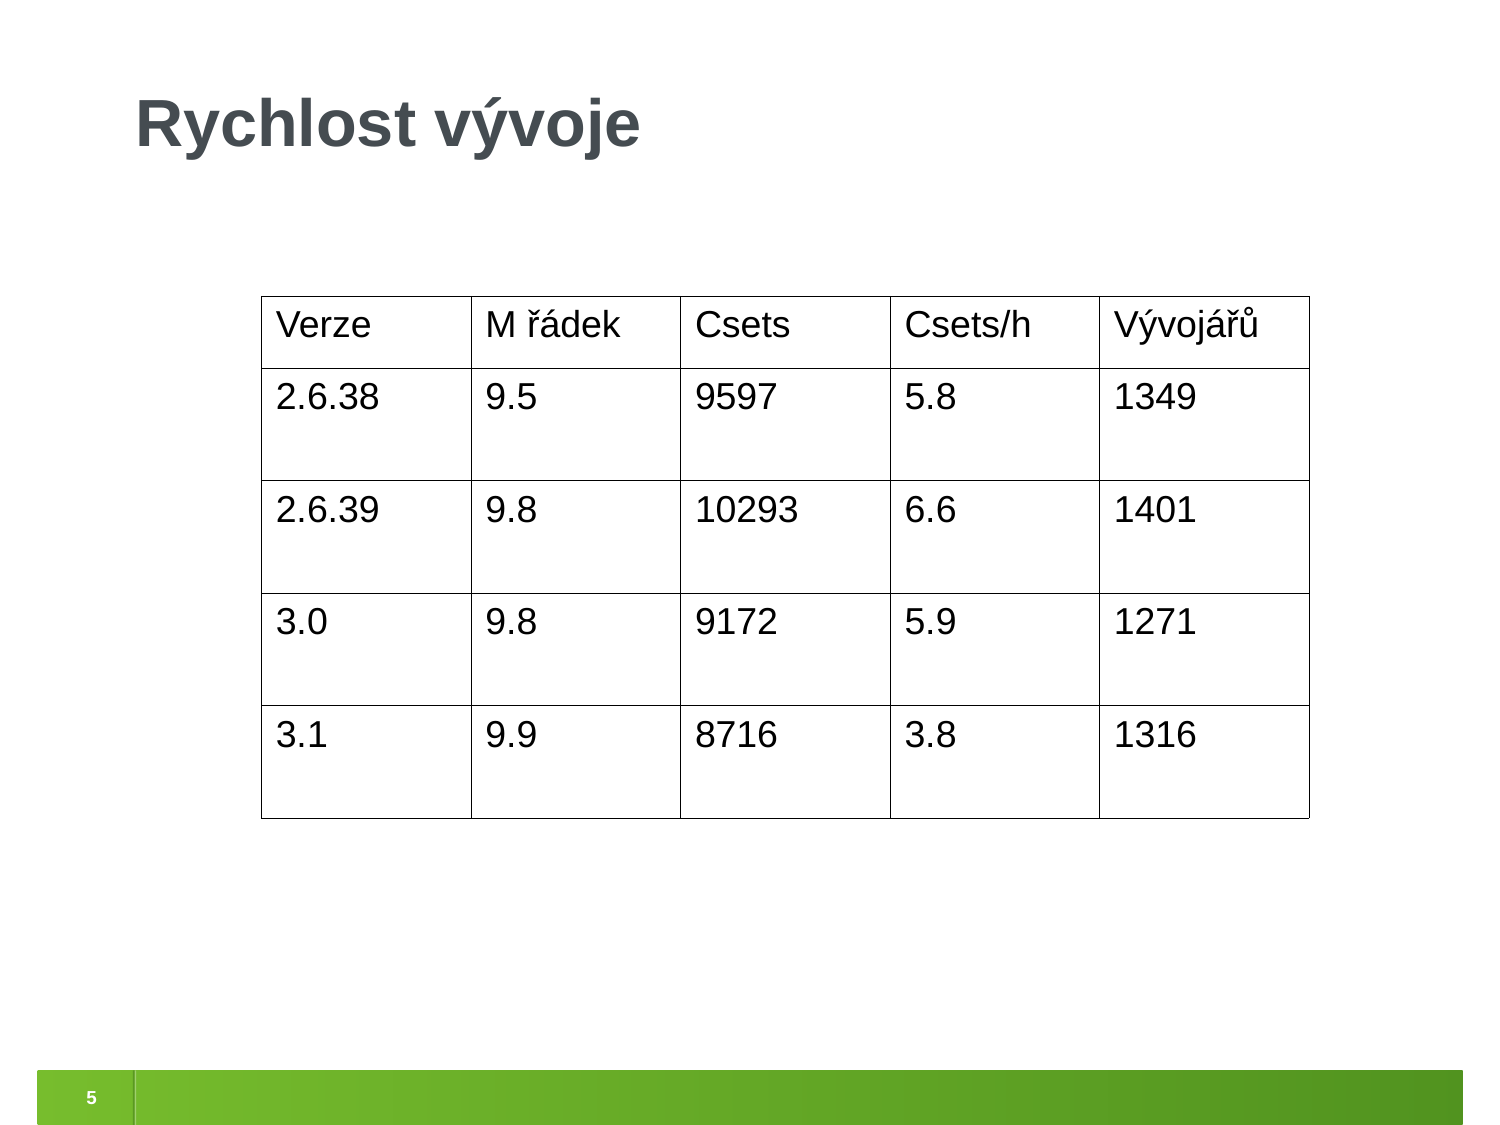

# Rychlost vývoje
| Verze | M řádek | Csets | Csets/h | Vývojářů |
| --- | --- | --- | --- | --- |
| 2.6.38 | 9.5 | 9597 | 5.8 | 1349 |
| 2.6.39 | 9.8 | 10293 | 6.6 | 1401 |
| 3.0 | 9.8 | 9172 | 5.9 | 1271 |
| 3.1 | 9.9 | 8716 | 3.8 | 1316 |